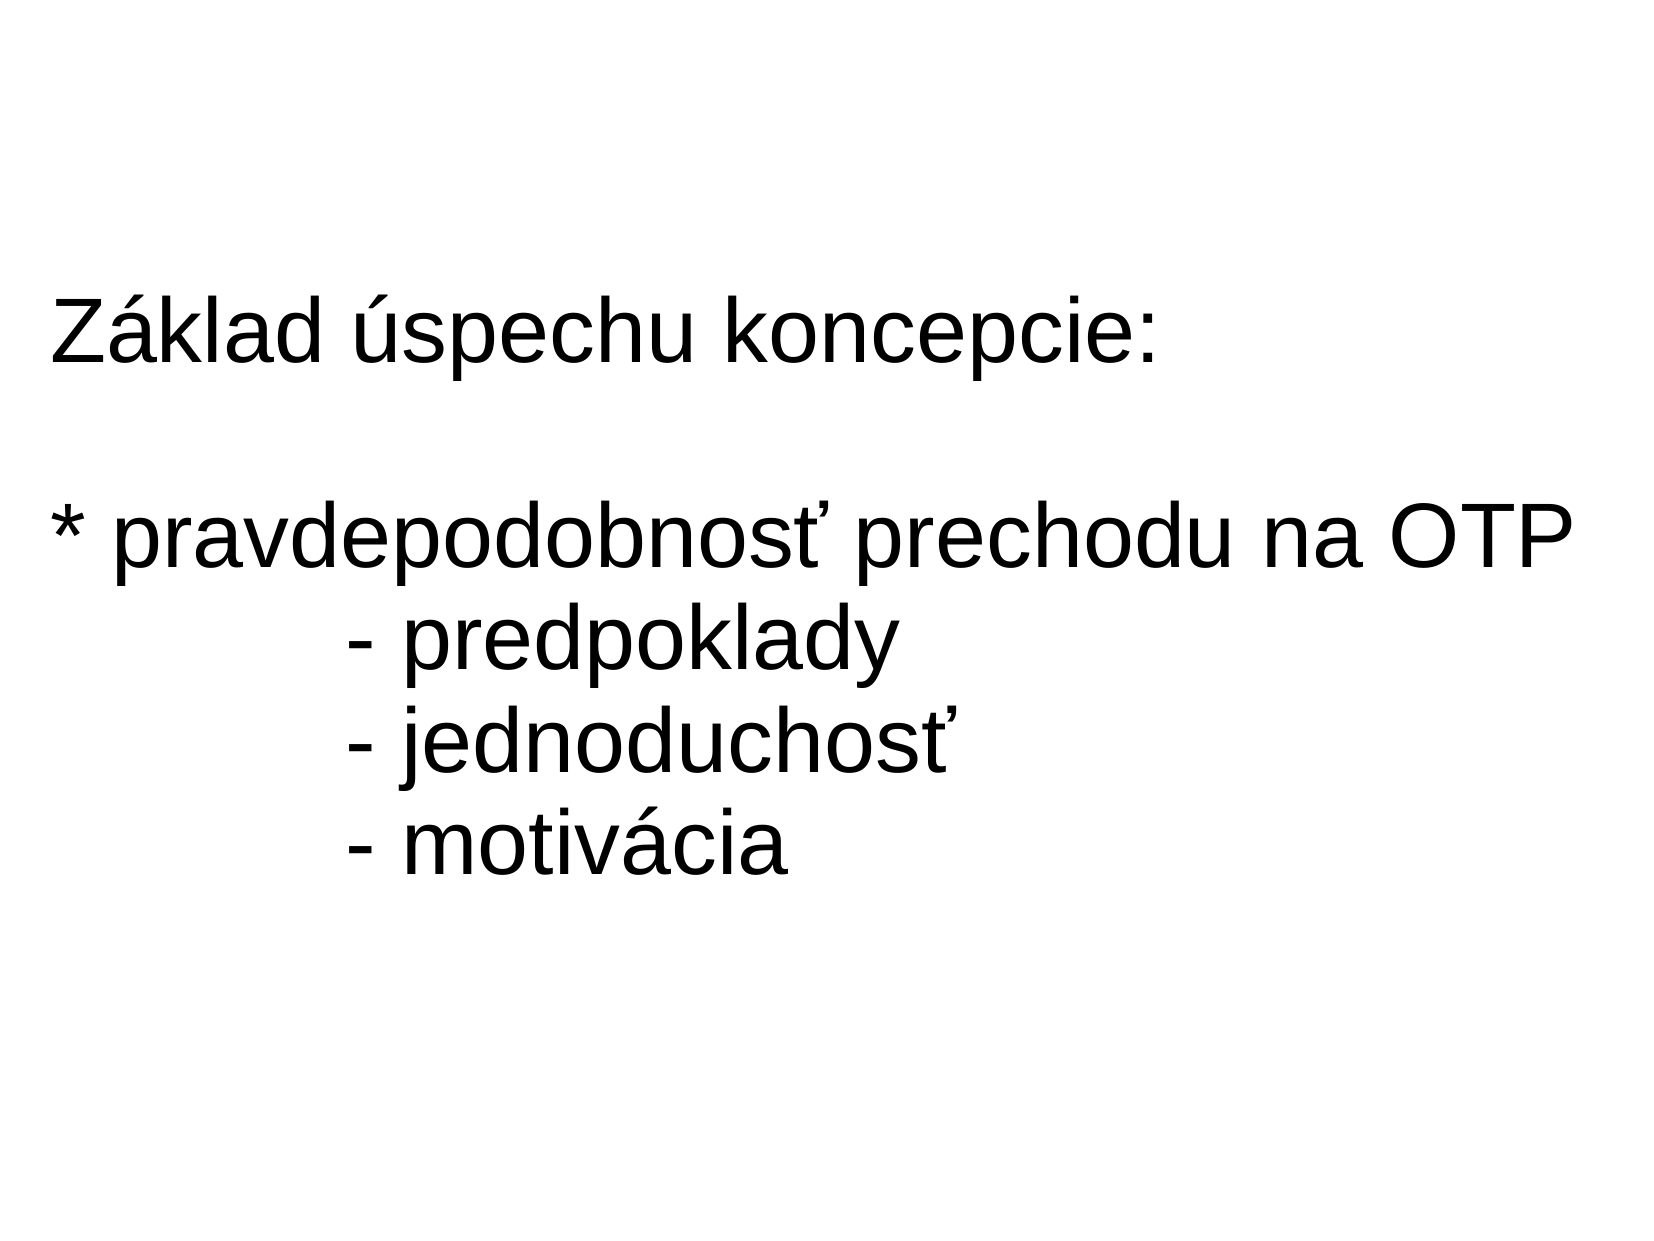

#
Základ úspechu koncepcie:
* pravdepodobnosť prechodu na OTP
				- predpoklady
				- jednoduchosť
				- motivácia